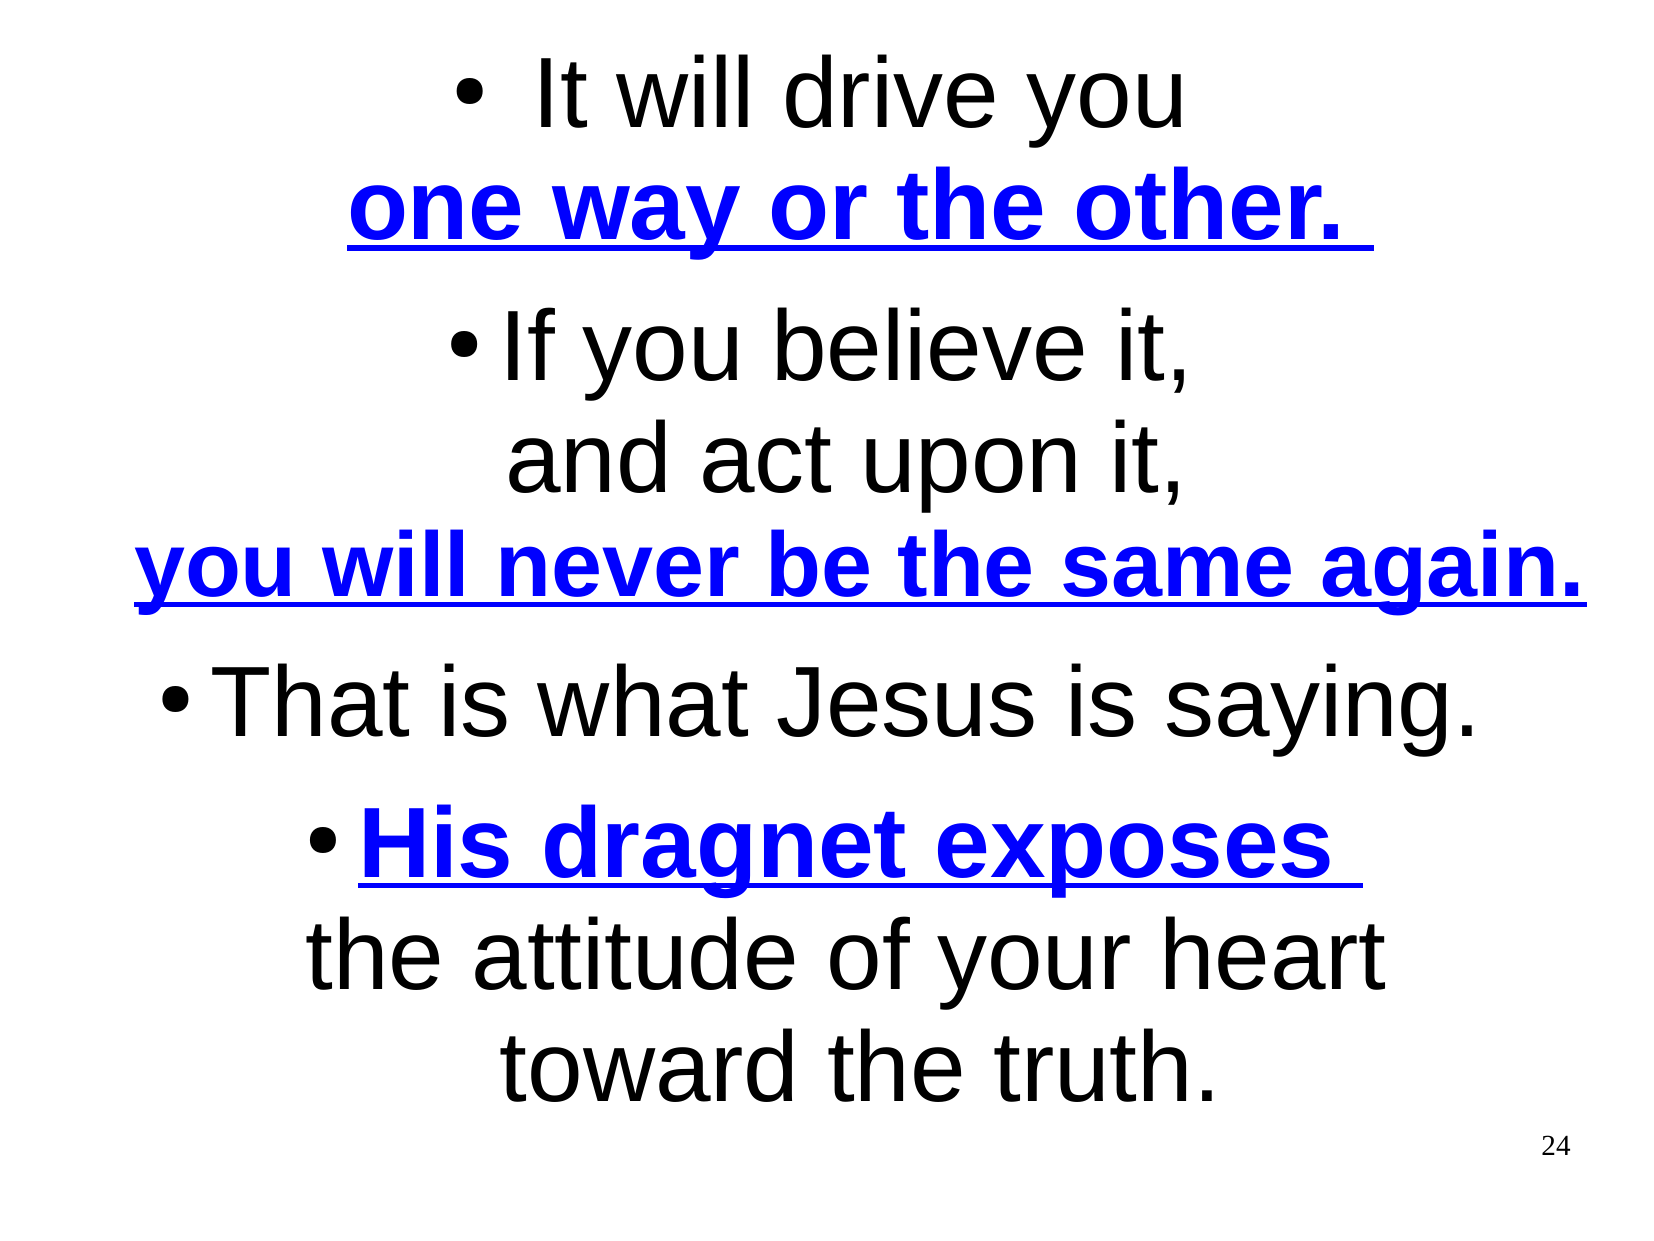

# It will drive you one way or the other.
If you believe it,
and act upon it,
you will never be the same again.
That is what Jesus is saying.
His dragnet exposes
the attitude of your heart
toward the truth.
24